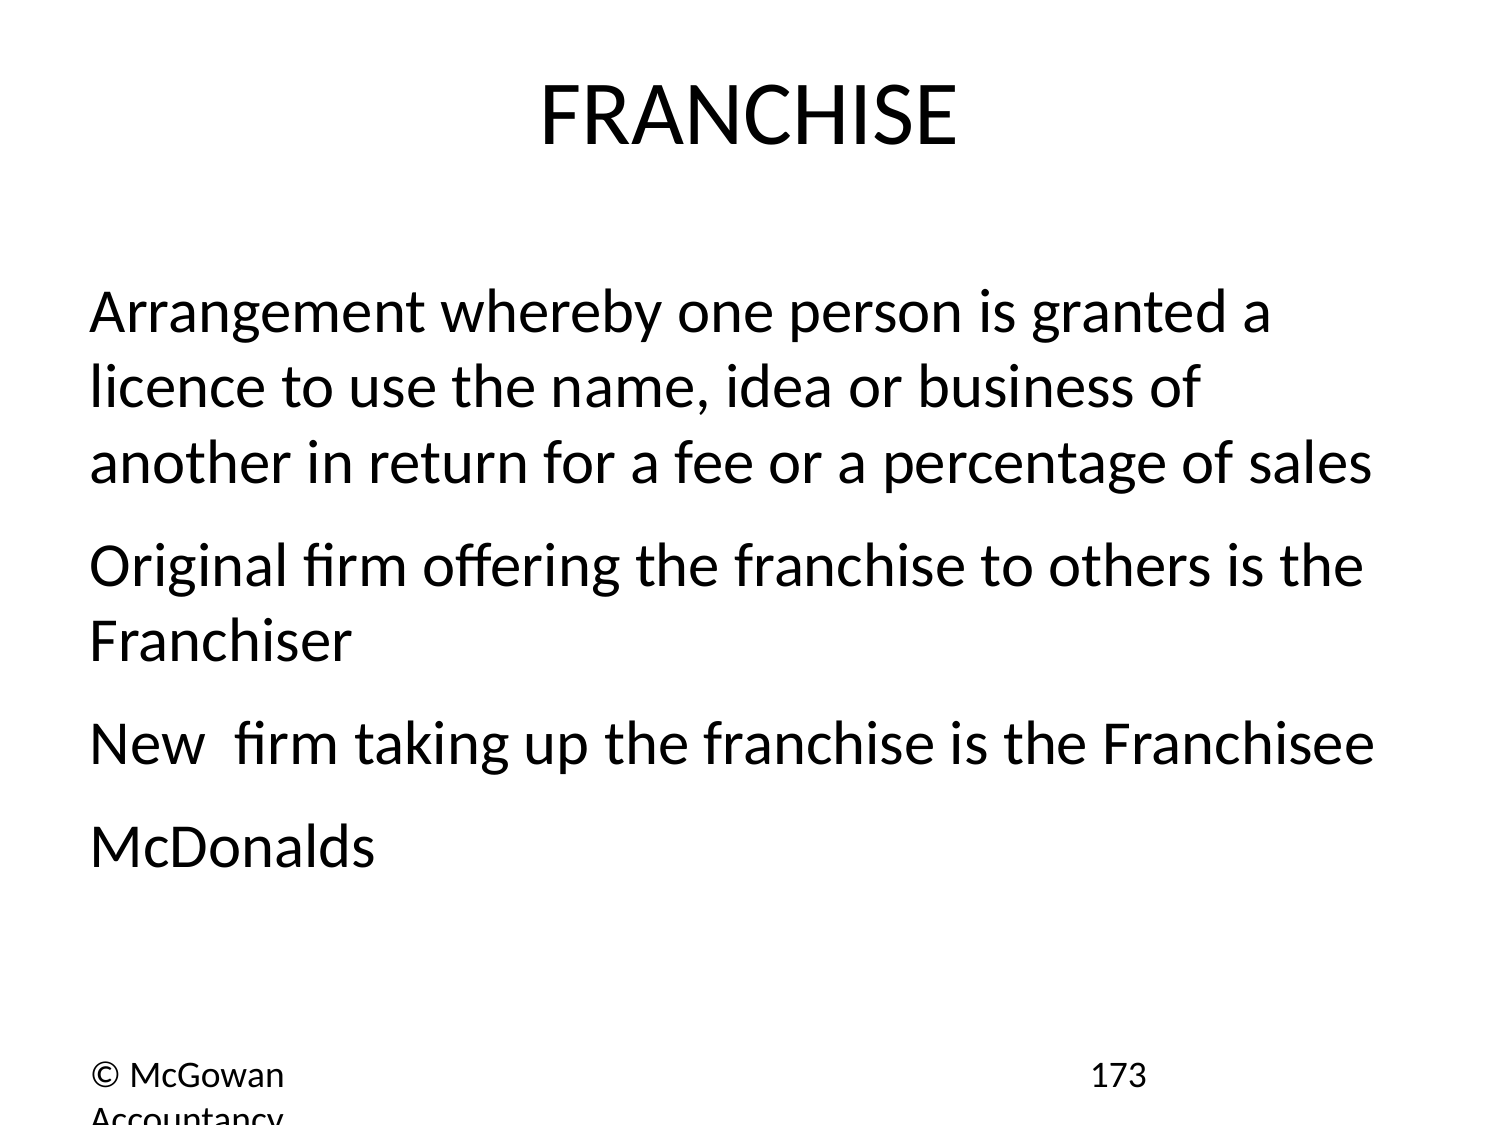

# FRANCHISE
Arrangement whereby one person is granted a licence to use the name, idea or business of another in return for a fee or a percentage of sales
Original firm offering the franchise to others is the Franchiser
New firm taking up the franchise is the Franchisee
McDonalds
© McGowan Accountancy Services
173